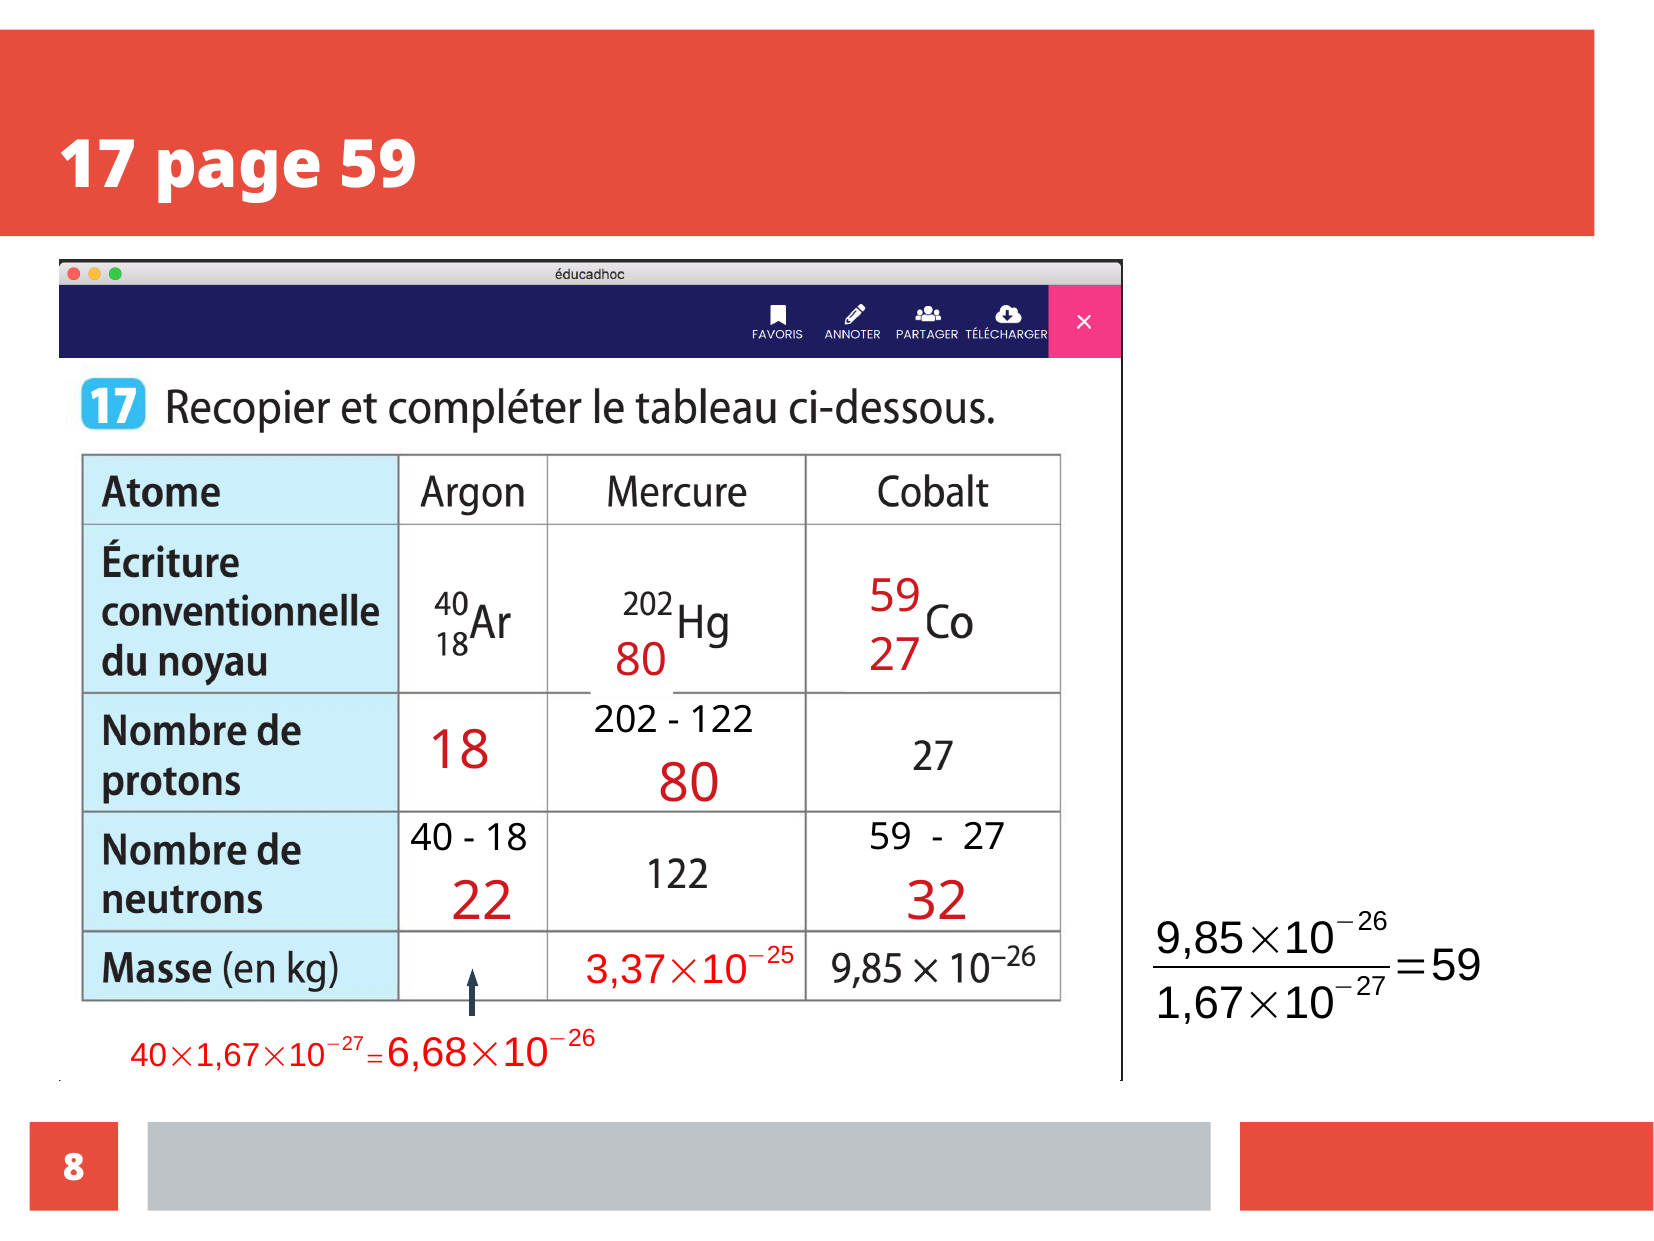

# 17 page 59
59
27
80
202 - 122
80
18
59 - 27
32
40 - 18
22
8